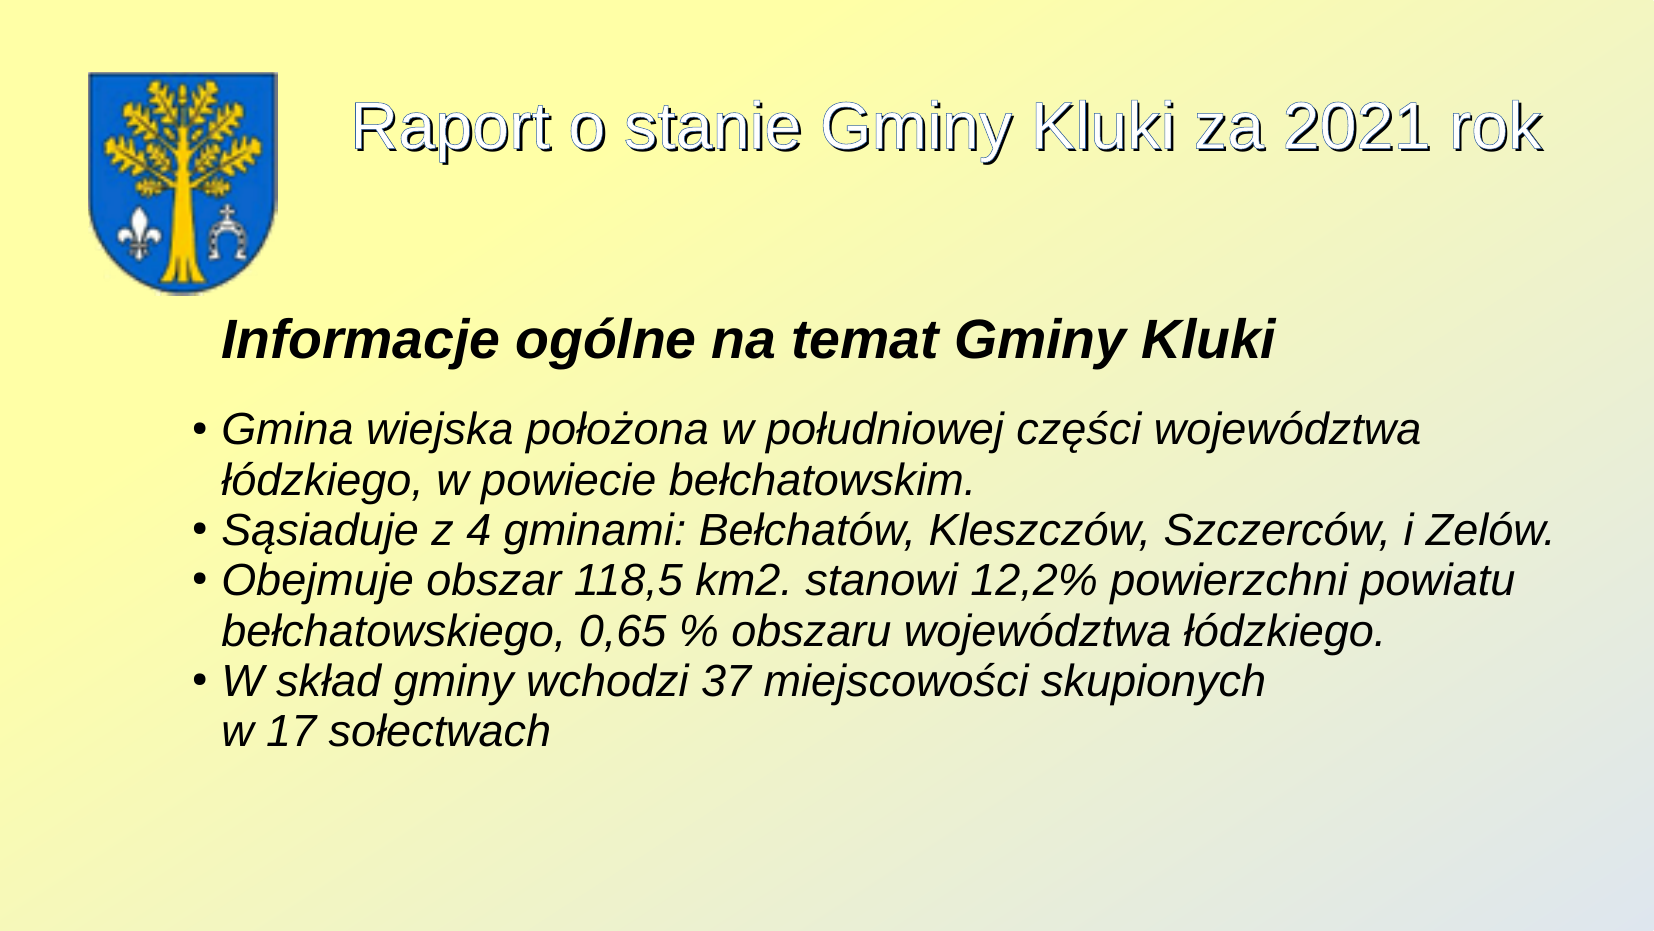

# Raport o stanie Gminy Kluki za 2021 rok
Informacje ogólne na temat Gminy Kluki
Gmina wiejska położona w południowej części województwa łódzkiego, w powiecie bełchatowskim.
Sąsiaduje z 4 gminami: Bełchatów, Kleszczów, Szczerców, i Zelów.
Obejmuje obszar 118,5 km2. stanowi 12,2% powierzchni powiatu bełchatowskiego, 0,65 % obszaru województwa łódzkiego.
W skład gminy wchodzi 37 miejscowości skupionych
w 17 sołectwach
9 czerwca 2022
3